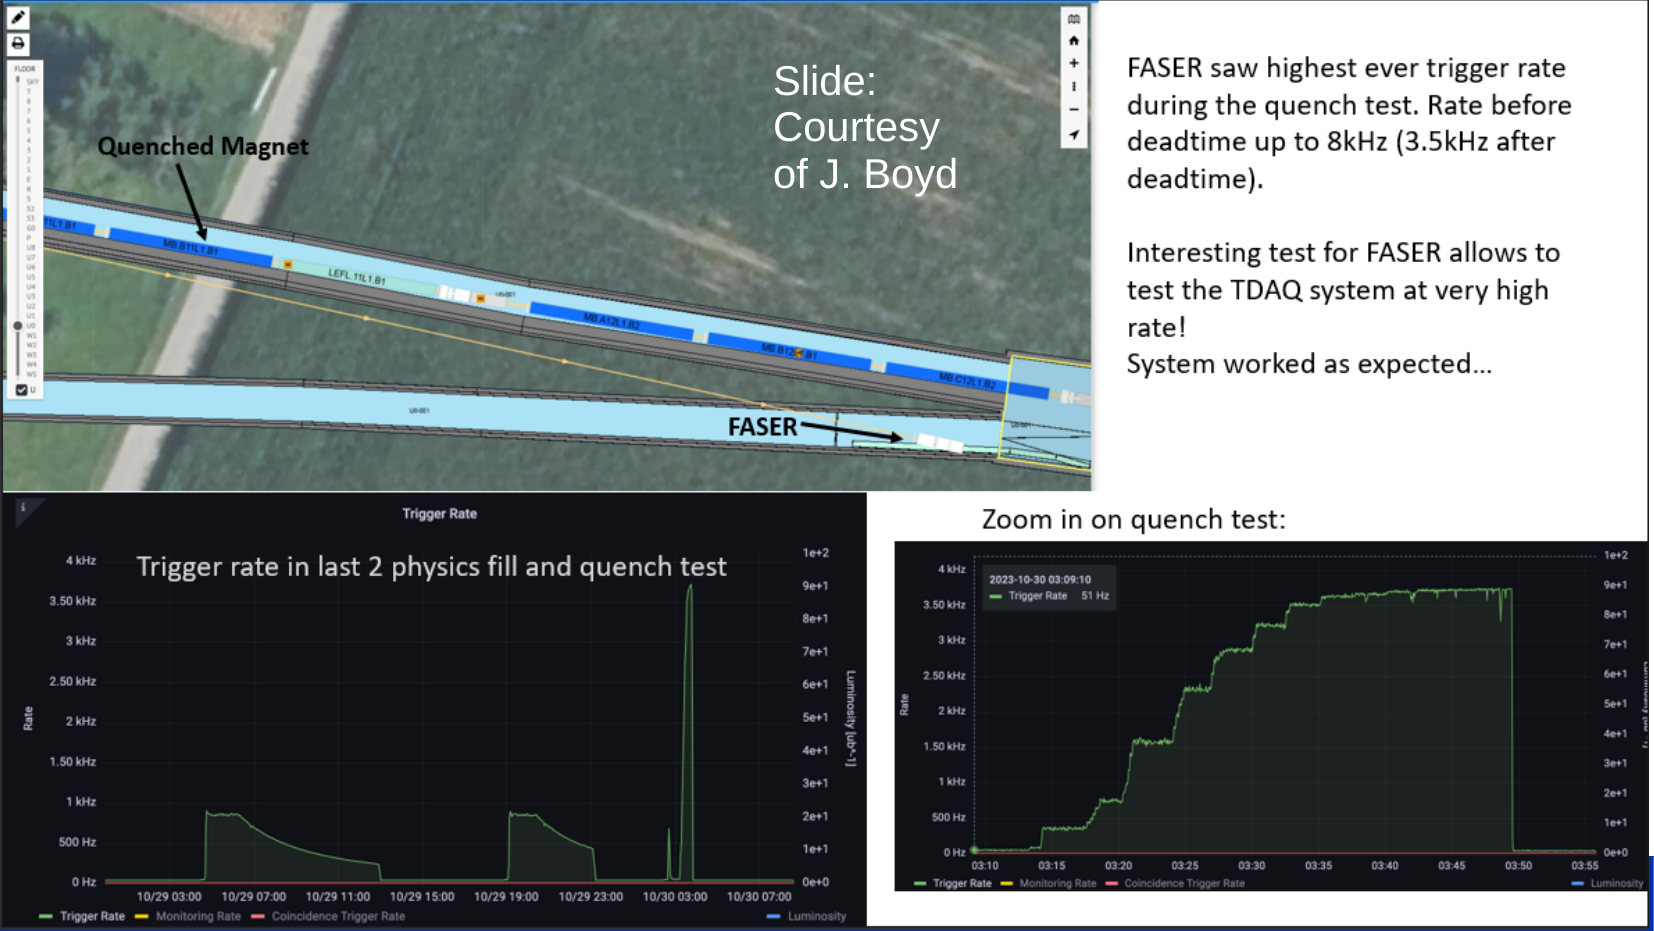

Slide: Courtesy of J. Boyd
2023-11-21
BFPP Quench Test MD
10